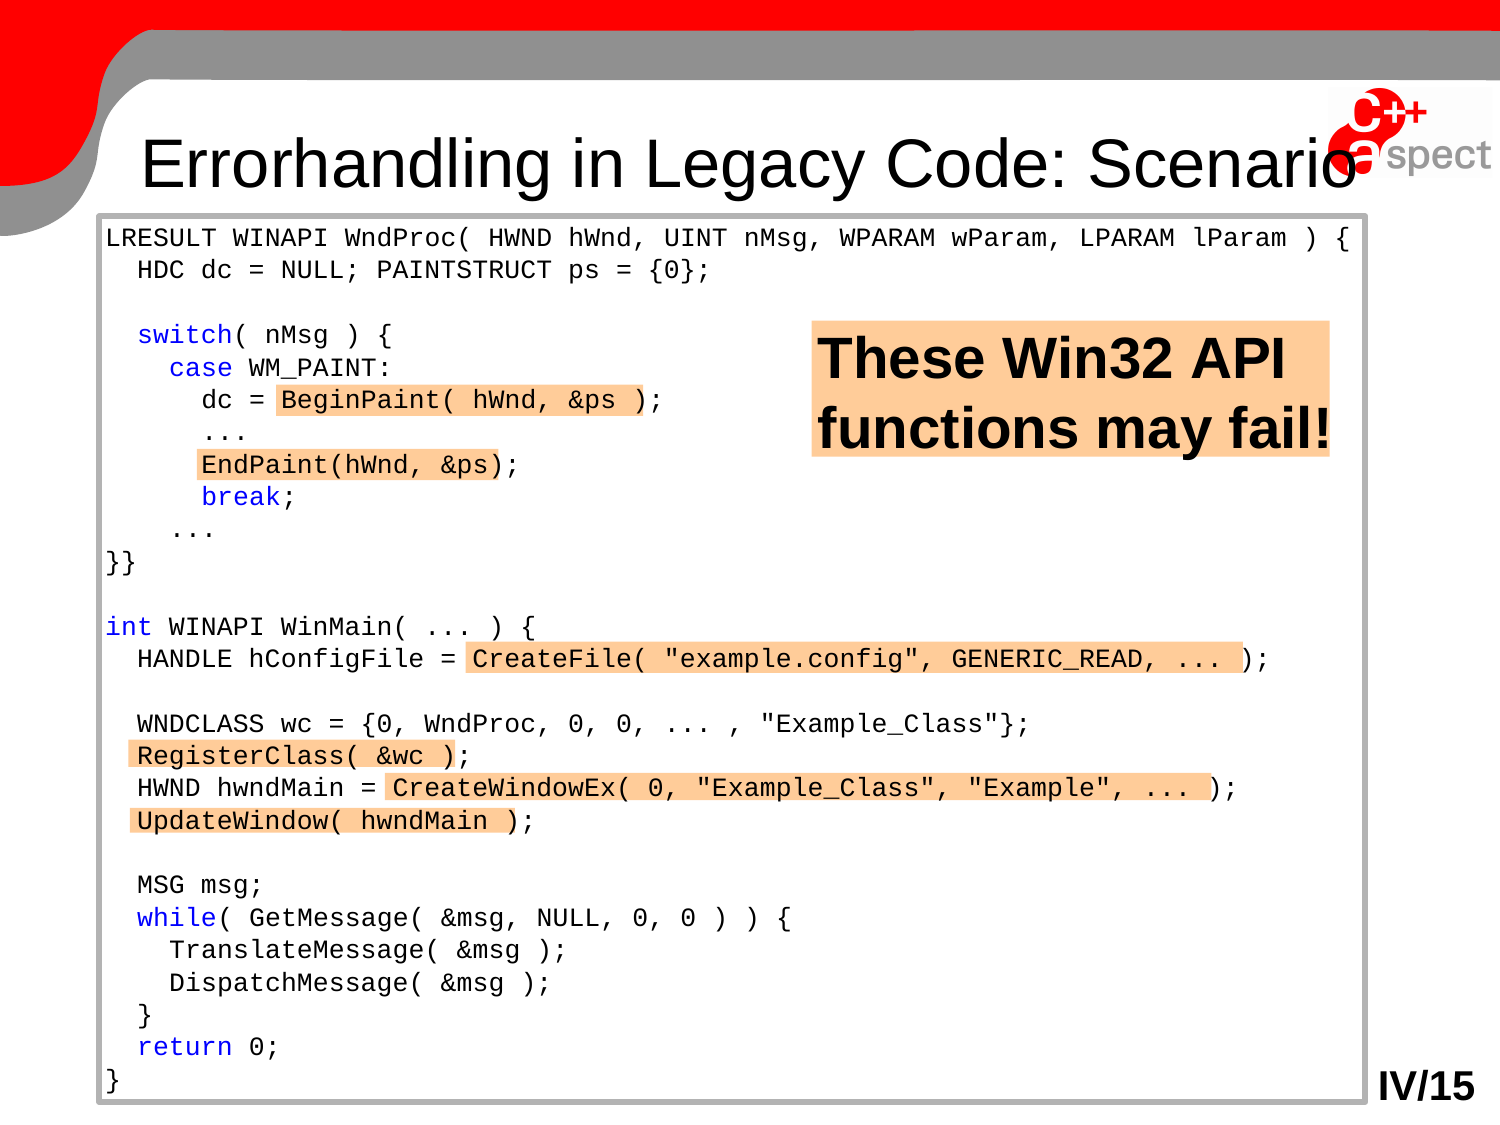

# Errorhandling in Legacy Code: Scenario
LRESULT WINAPI WndProc( HWND hWnd, UINT nMsg, WPARAM wParam, LPARAM lParam ) {
 HDC dc = NULL; PAINTSTRUCT ps = {0};
 switch( nMsg ) {
 case WM_PAINT:
 dc = BeginPaint( hWnd, &ps );
 ...
 EndPaint(hWnd, &ps);
 break;
 ...
}}
int WINAPI WinMain( ... ) {
 HANDLE hConfigFile = CreateFile( "example.config", GENERIC_READ, ... );
 WNDCLASS wc = {0, WndProc, 0, 0, ... , "Example_Class"};
 RegisterClass( &wc );
 HWND hwndMain = CreateWindowEx( 0, "Example_Class", "Example", ... );
 UpdateWindow( hwndMain );
 MSG msg;
 while( GetMessage( &msg, NULL, 0, 0 ) ) {
 TranslateMessage( &msg );
 DispatchMessage( &msg );
 }
 return 0;
}
These Win32 API functions may fail!